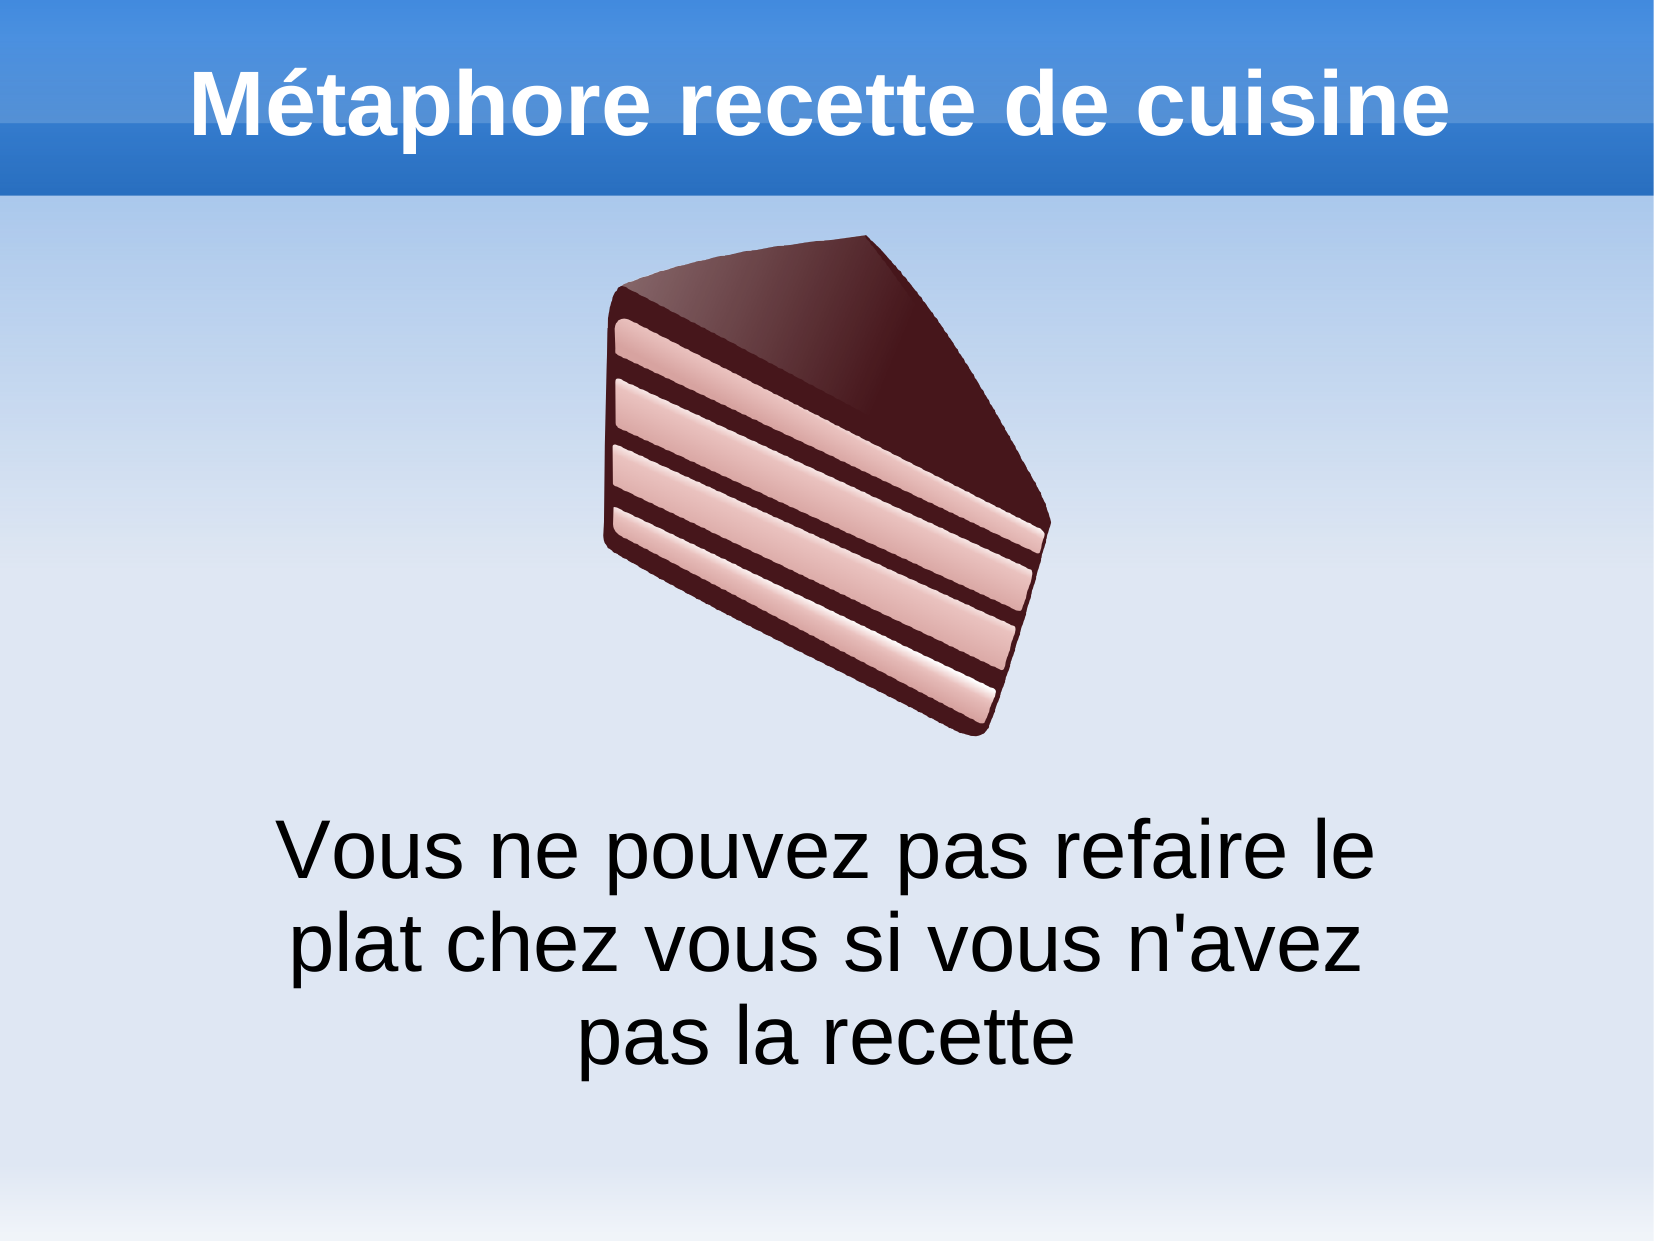

# Métaphore recette de cuisine
Vous ne pouvez pas refaire le plat chez vous si vous n'avez pas la recette